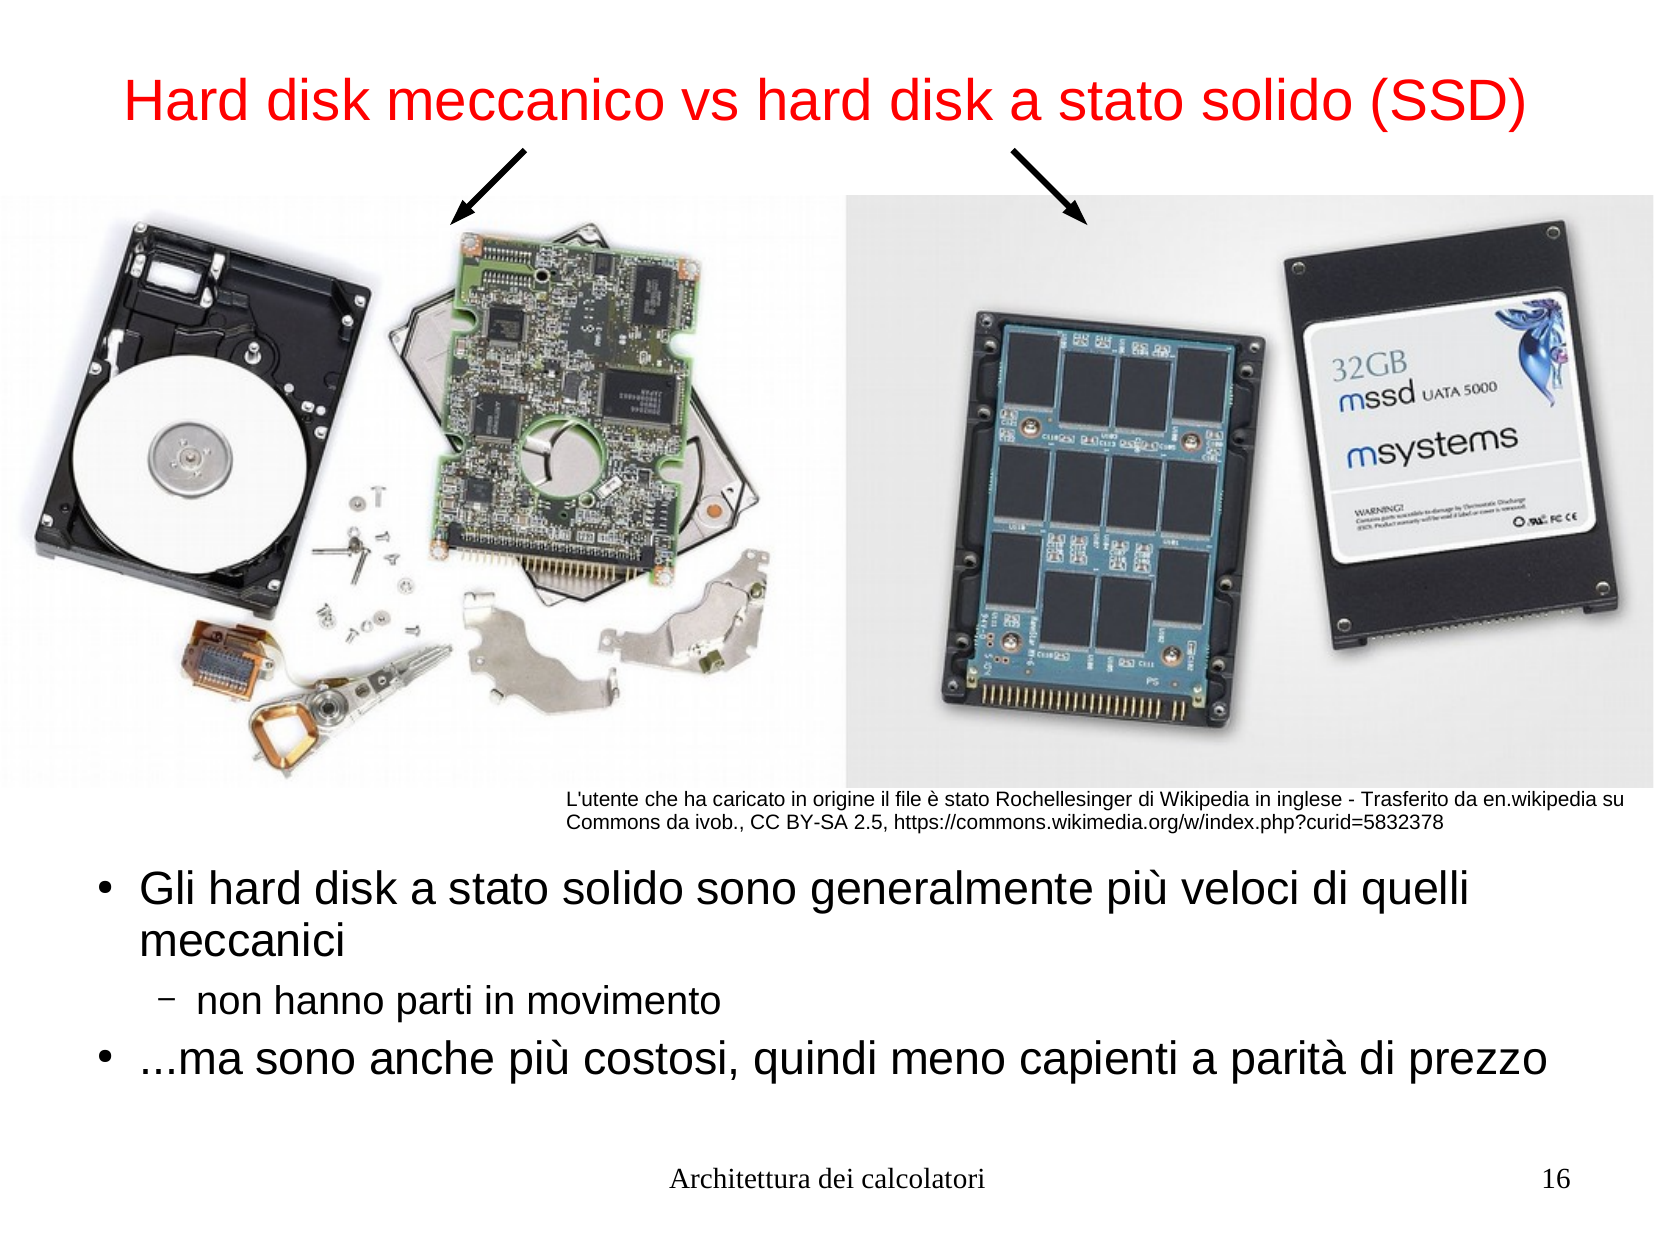

# Hard disk meccanico vs hard disk a stato solido (SSD)
L'utente che ha caricato in origine il file è stato Rochellesinger di Wikipedia in inglese - Trasferito da en.wikipedia su Commons da ivob., CC BY-SA 2.5, https://commons.wikimedia.org/w/index.php?curid=5832378
Gli hard disk a stato solido sono generalmente più veloci di quelli meccanici
non hanno parti in movimento
...ma sono anche più costosi, quindi meno capienti a parità di prezzo
Architettura dei calcolatori
16